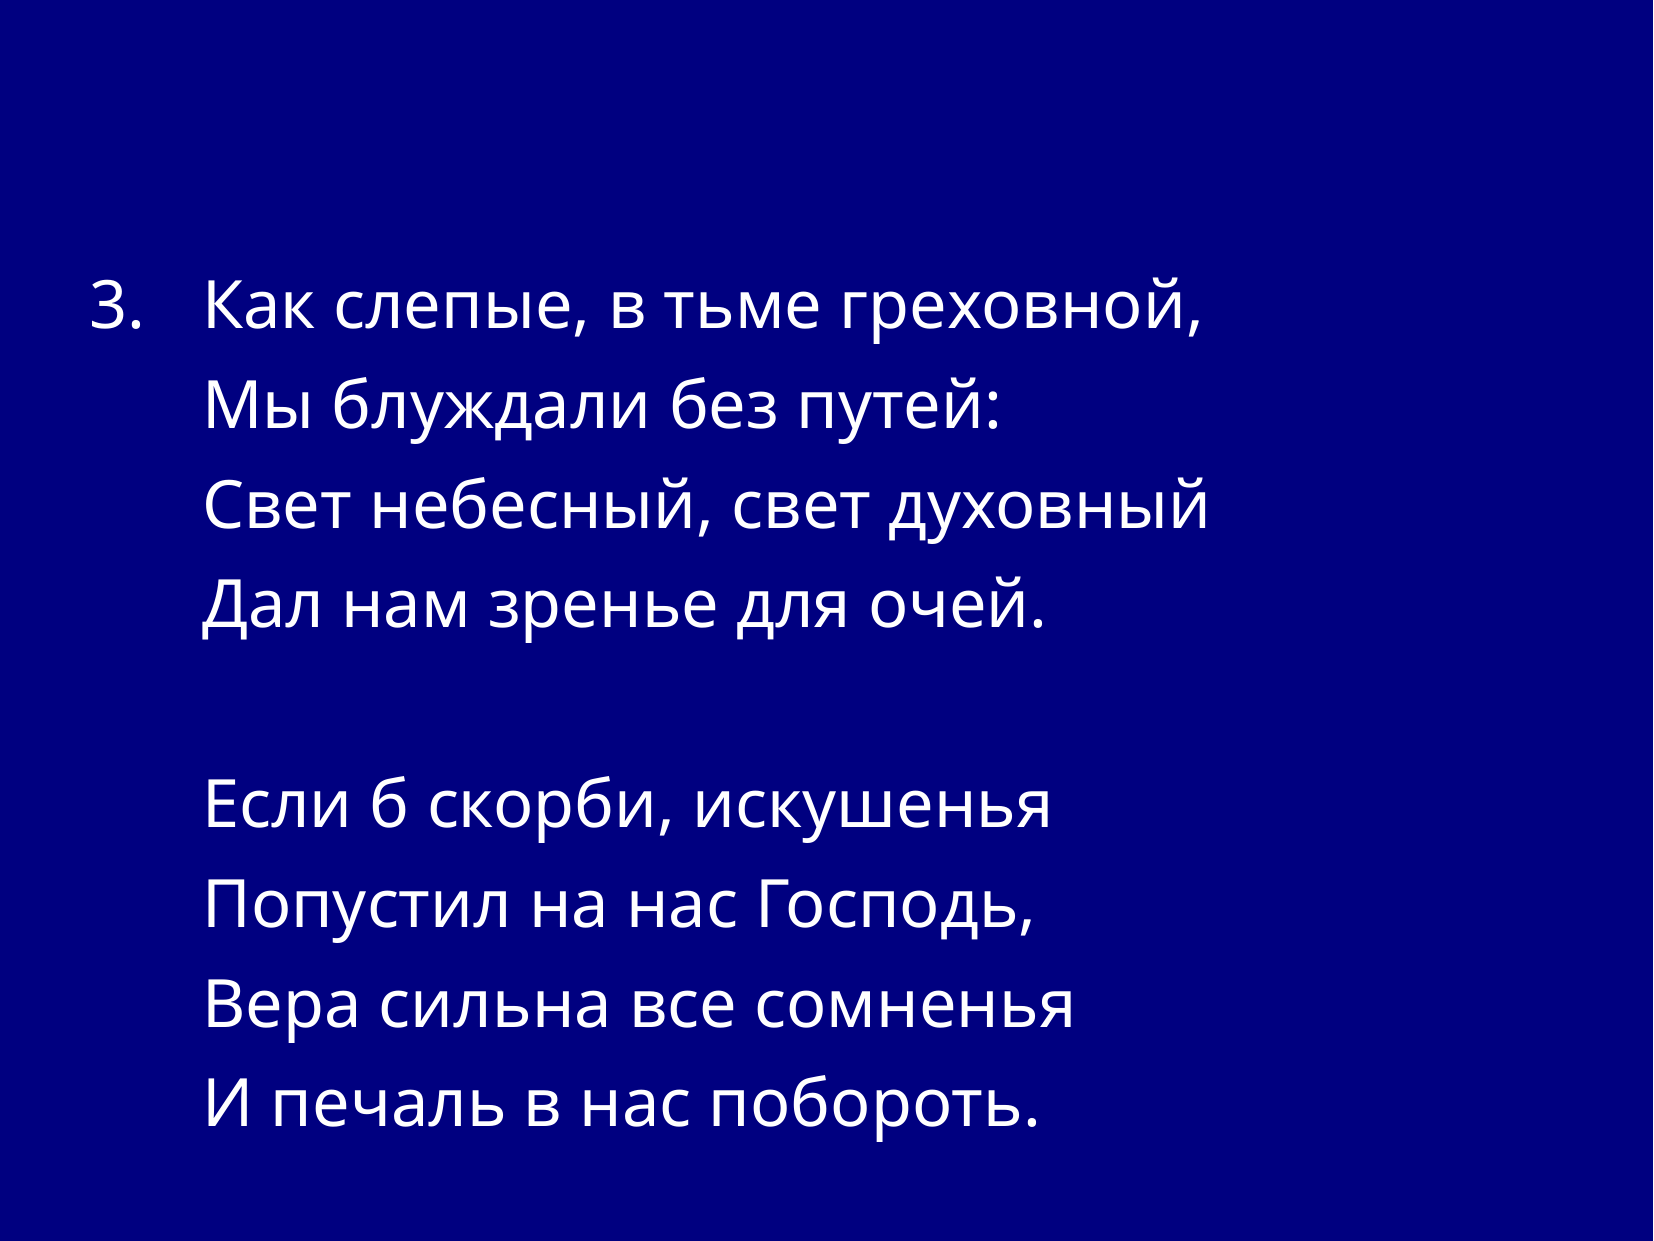

3.	Как слепые, в тьме греховной,
	Мы блуждали без путей:
	Свет небесный, свет духовный
	Дал нам зренье для очей.
	Если б скорби, искушенья
	Попустил на нас Господь,
	Вера сильна все сомненья
	И печаль в нас побороть.